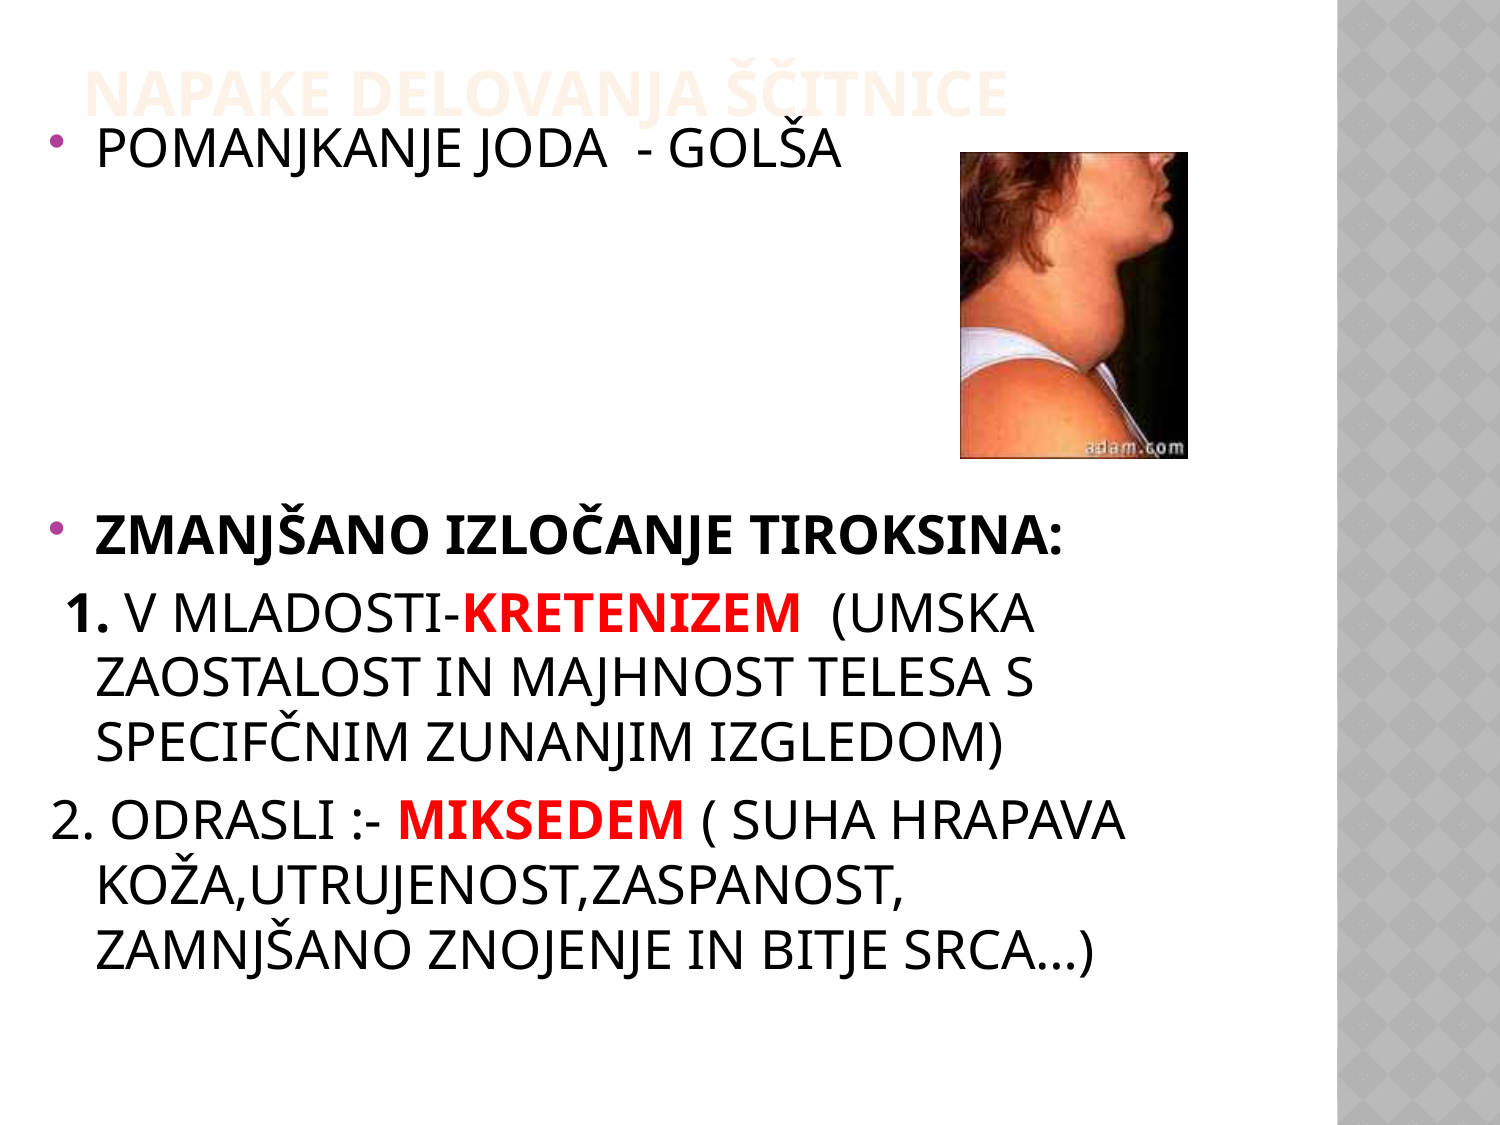

# NAPAKE DELOVANJA ŠČITNICE
POMANJKANJE JODA - GOLŠA
ZMANJŠANO IZLOČANJE TIROKSINA:
 1. V MLADOSTI-KRETENIZEM (UMSKA ZAOSTALOST IN MAJHNOST TELESA S SPECIFČNIM ZUNANJIM IZGLEDOM)
2. ODRASLI :- MIKSEDEM ( SUHA HRAPAVA KOŽA,UTRUJENOST,ZASPANOST, ZAMNJŠANO ZNOJENJE IN BITJE SRCA…)